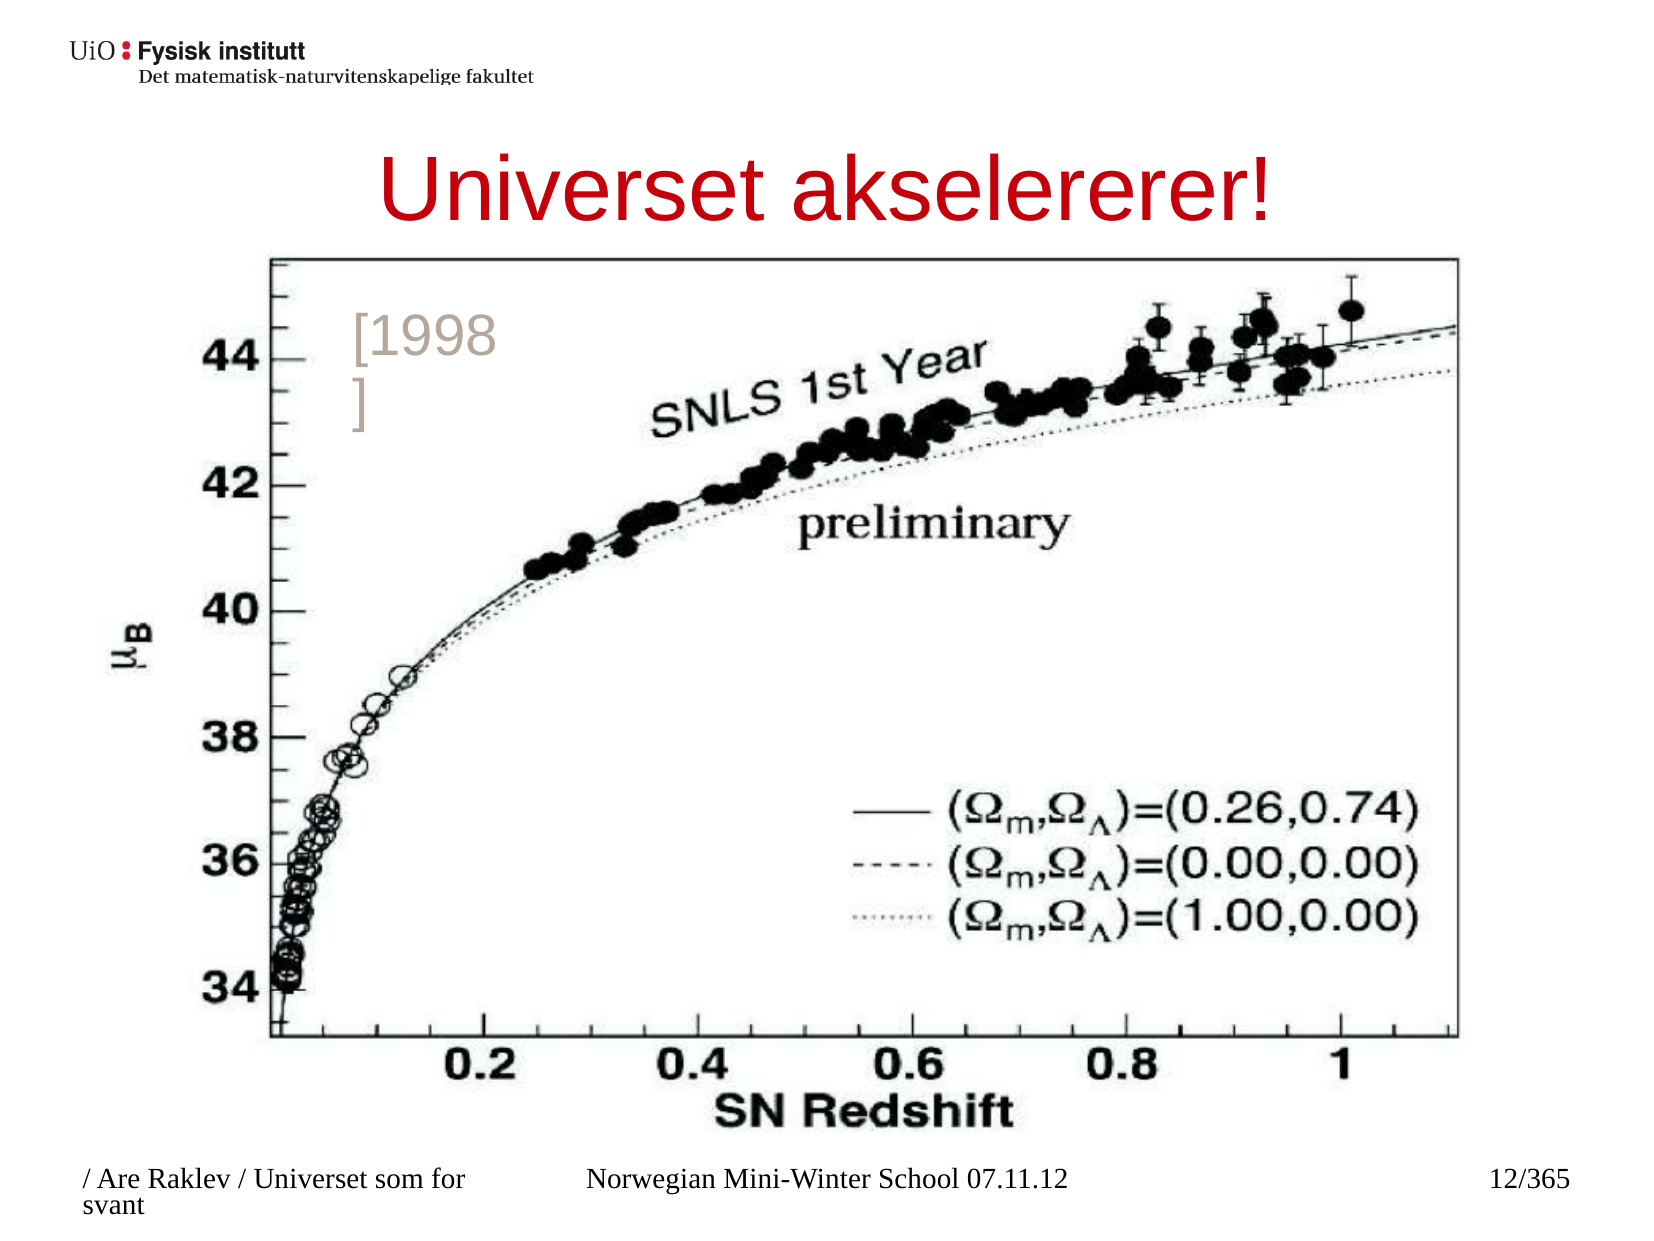

# Universet akselererer!
[1998]
/ Are Raklev / Universet som forsvant
Norwegian Mini-Winter School 07.11.12
12